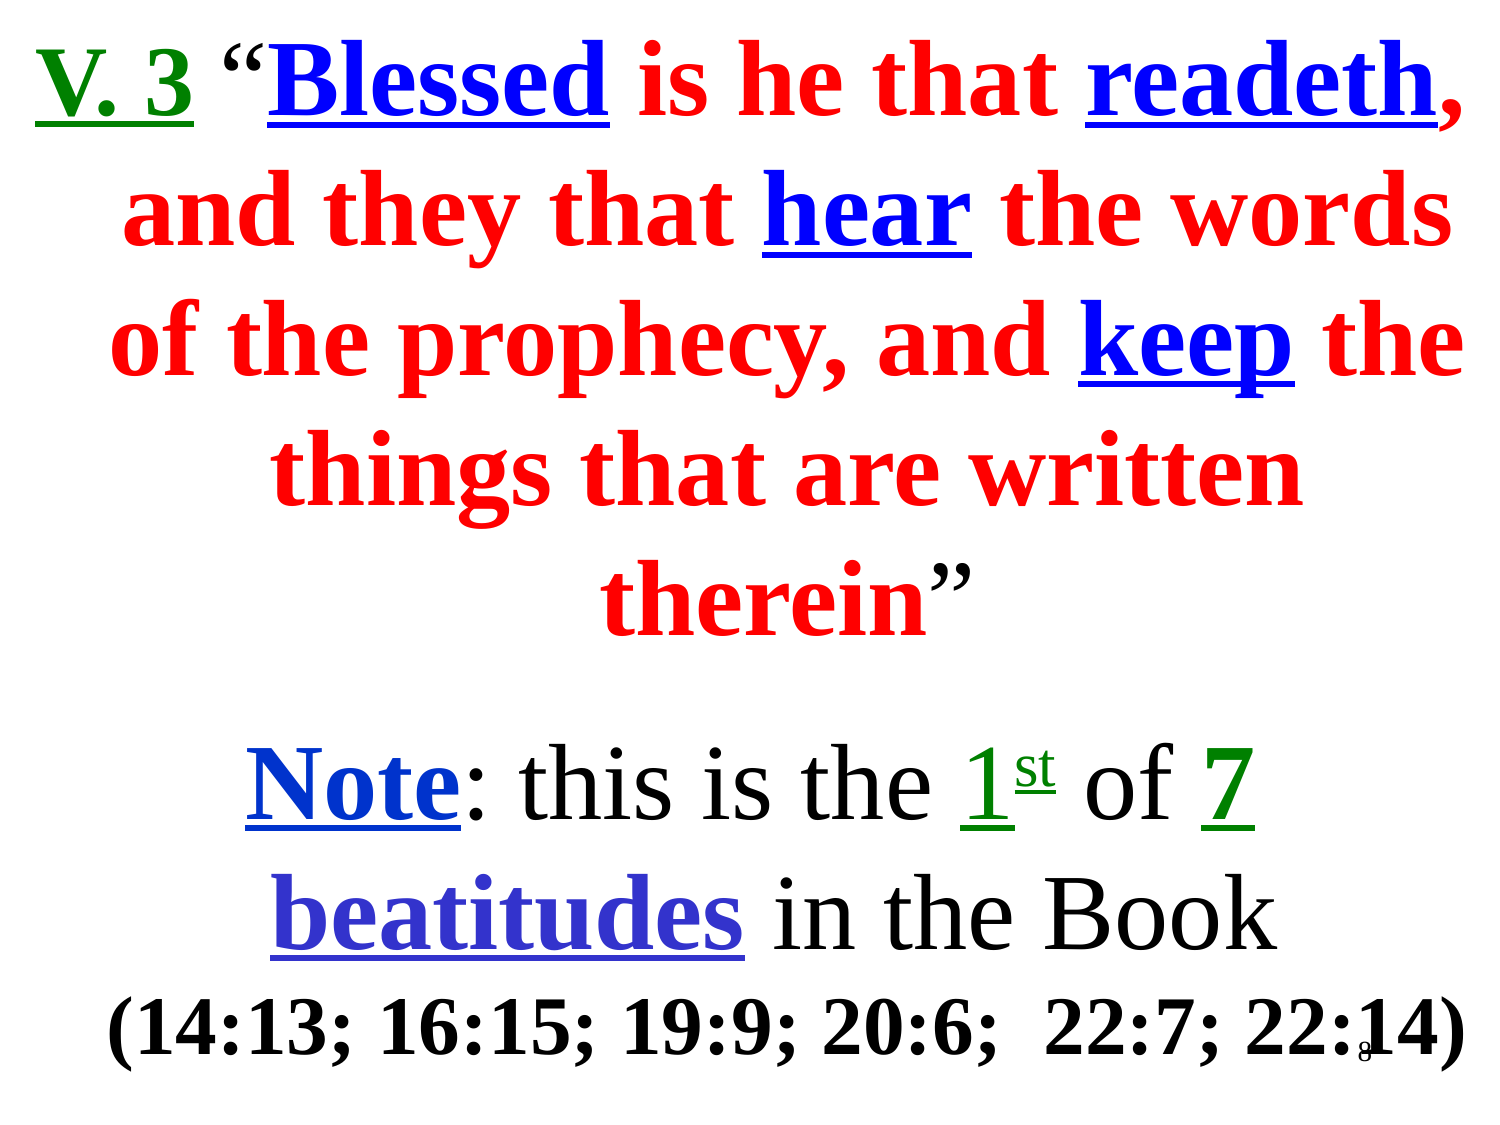

V. 3 “Blessed is he that readeth, and they that hear the words of the prophecy, and keep the things that are written therein”
Note: this is the 1st of 7 beatitudes in the Book
(14:13; 16:15; 19:9; 20:6; 22:7; 22:14)